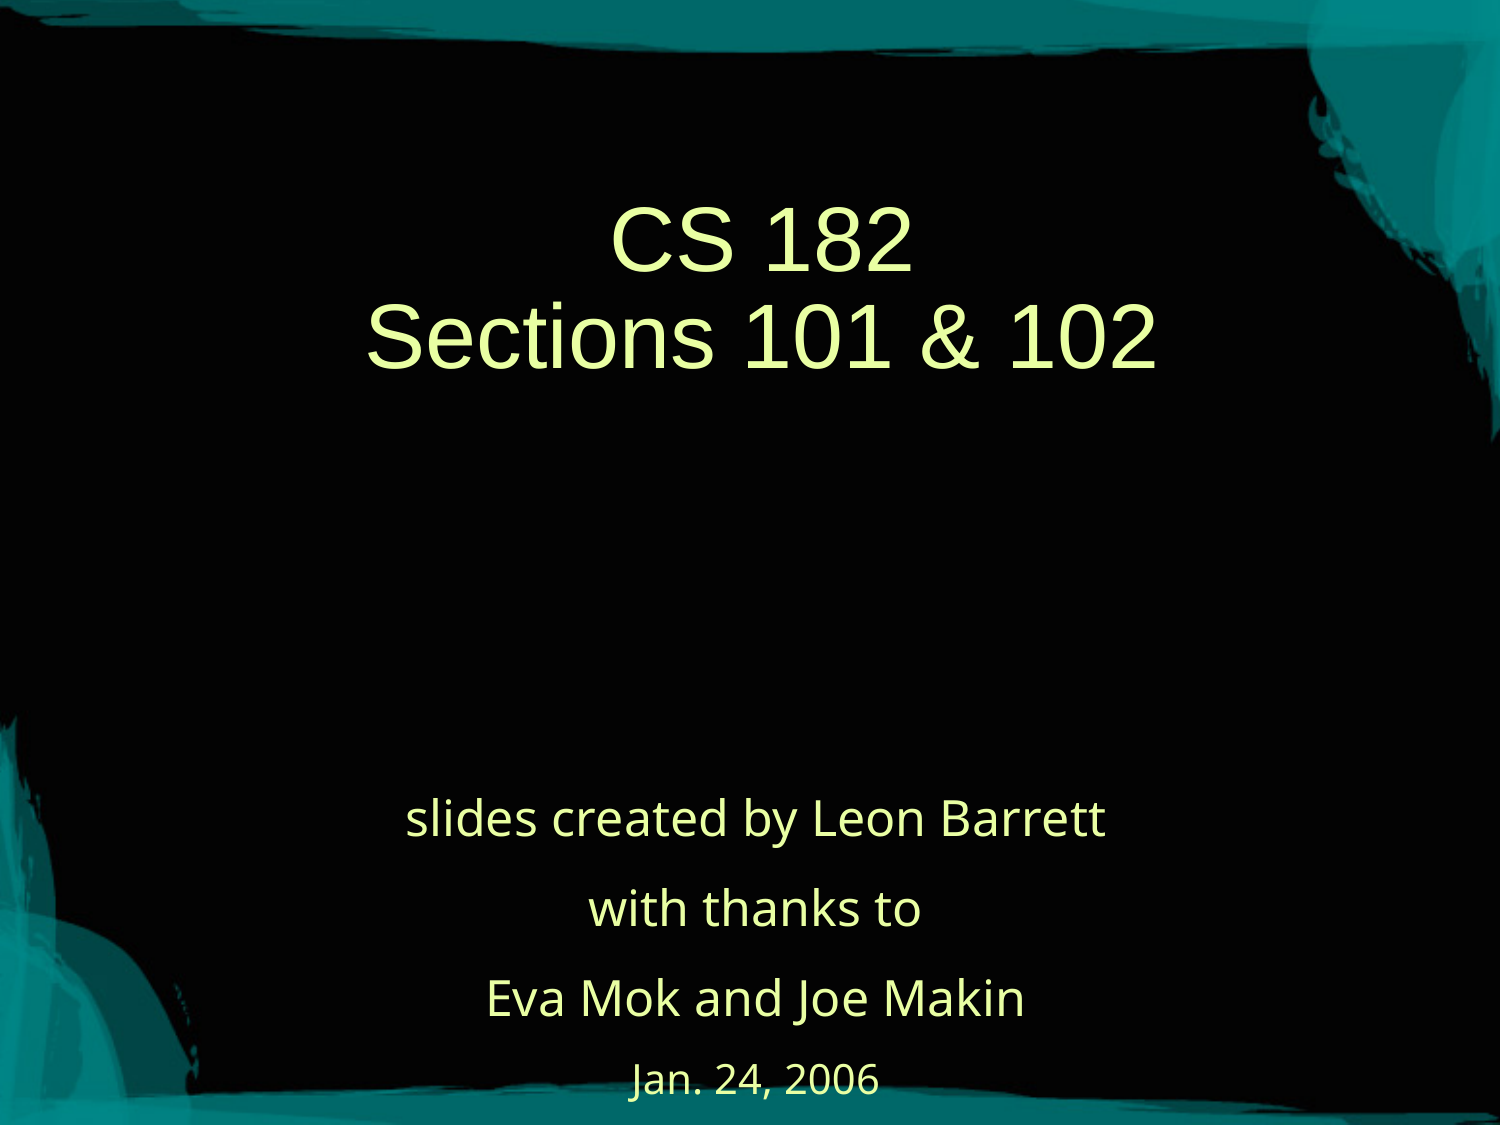

# CS 182 Sections 101 & 102
slides created by Leon Barrett
with thanks to
Eva Mok and Joe Makin
Jan. 24, 2006